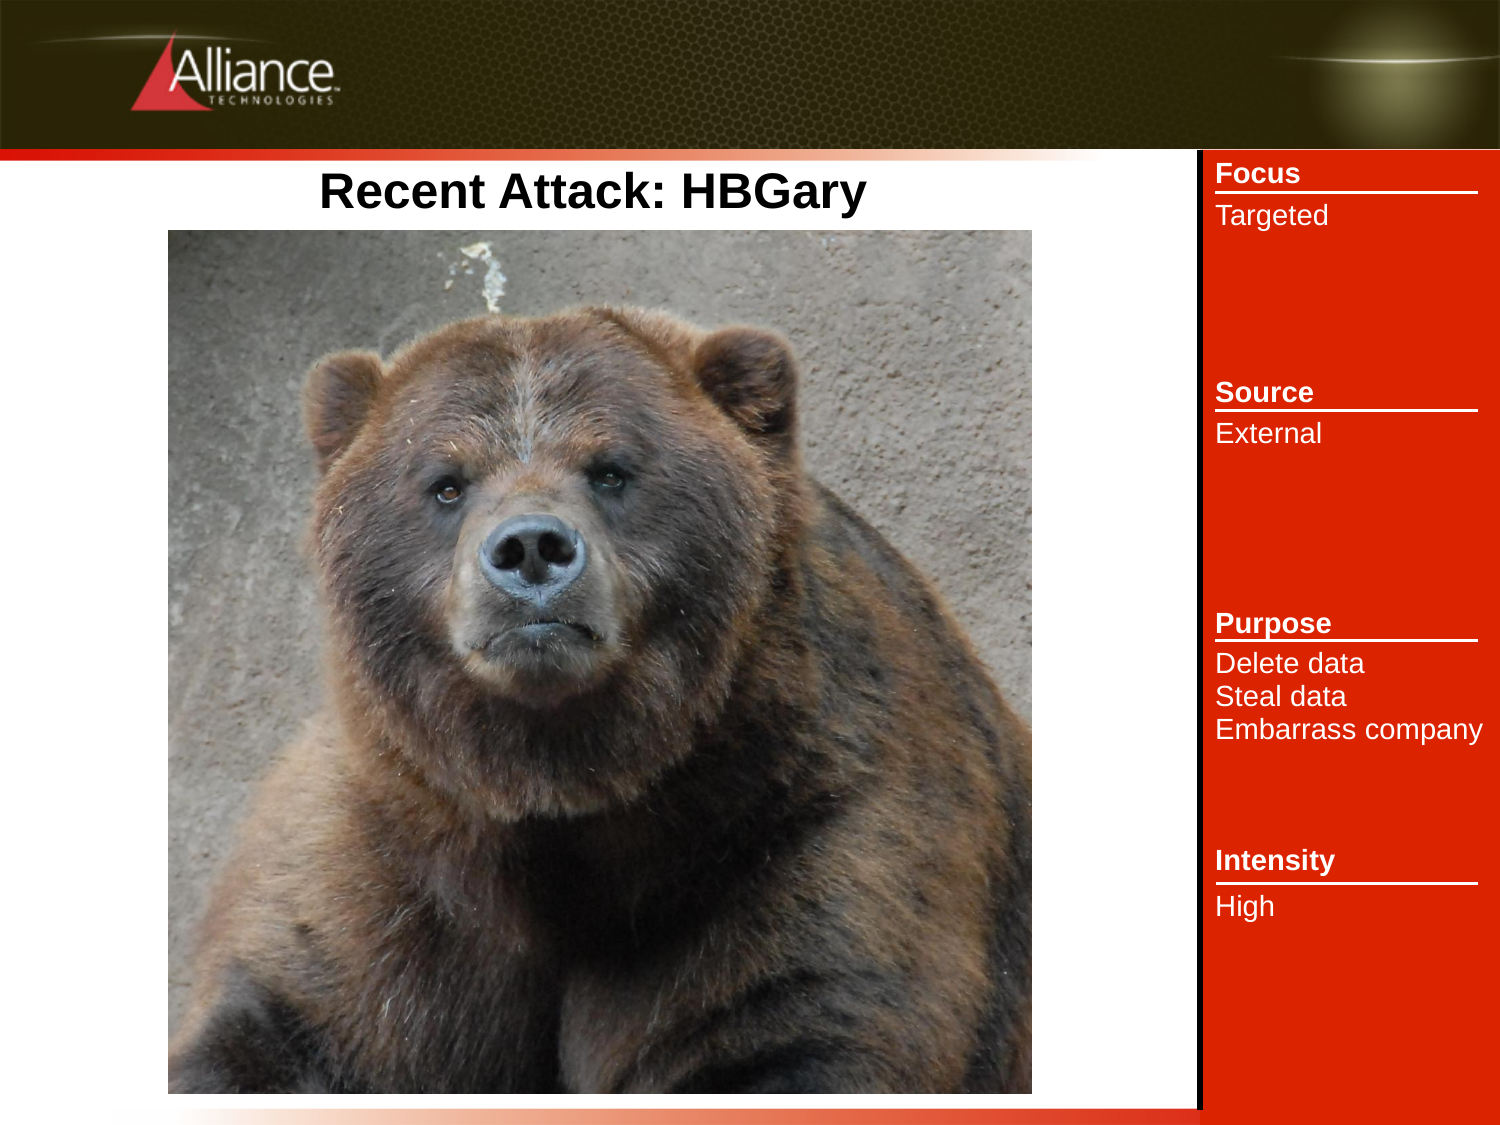

Focus
Recent Attack: HBGary
Targeted
Source
External
Purpose
Delete data
Steal data
Embarrass company
Intensity
High